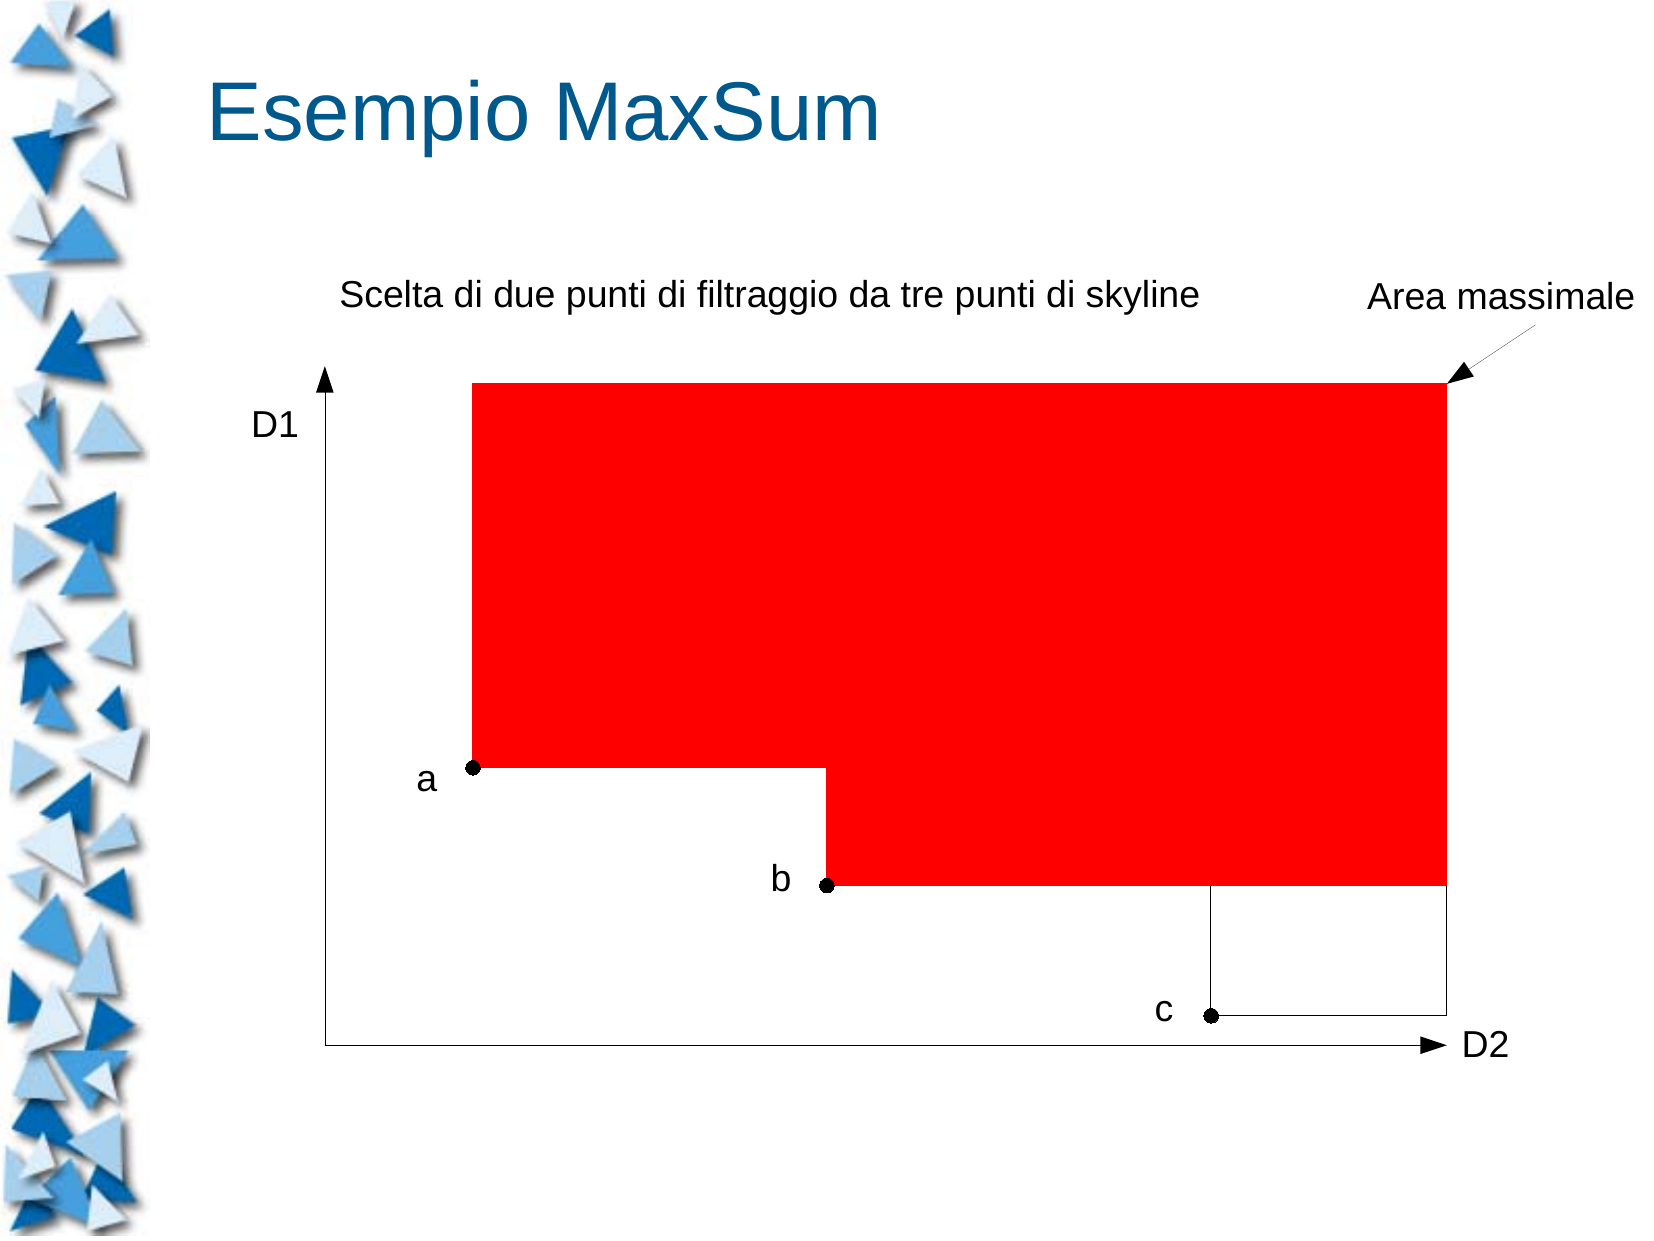

# Esempio MaxSum
Scelta di due punti di filtraggio da tre punti di skyline
Area massimale
D1
a
b
c
D2